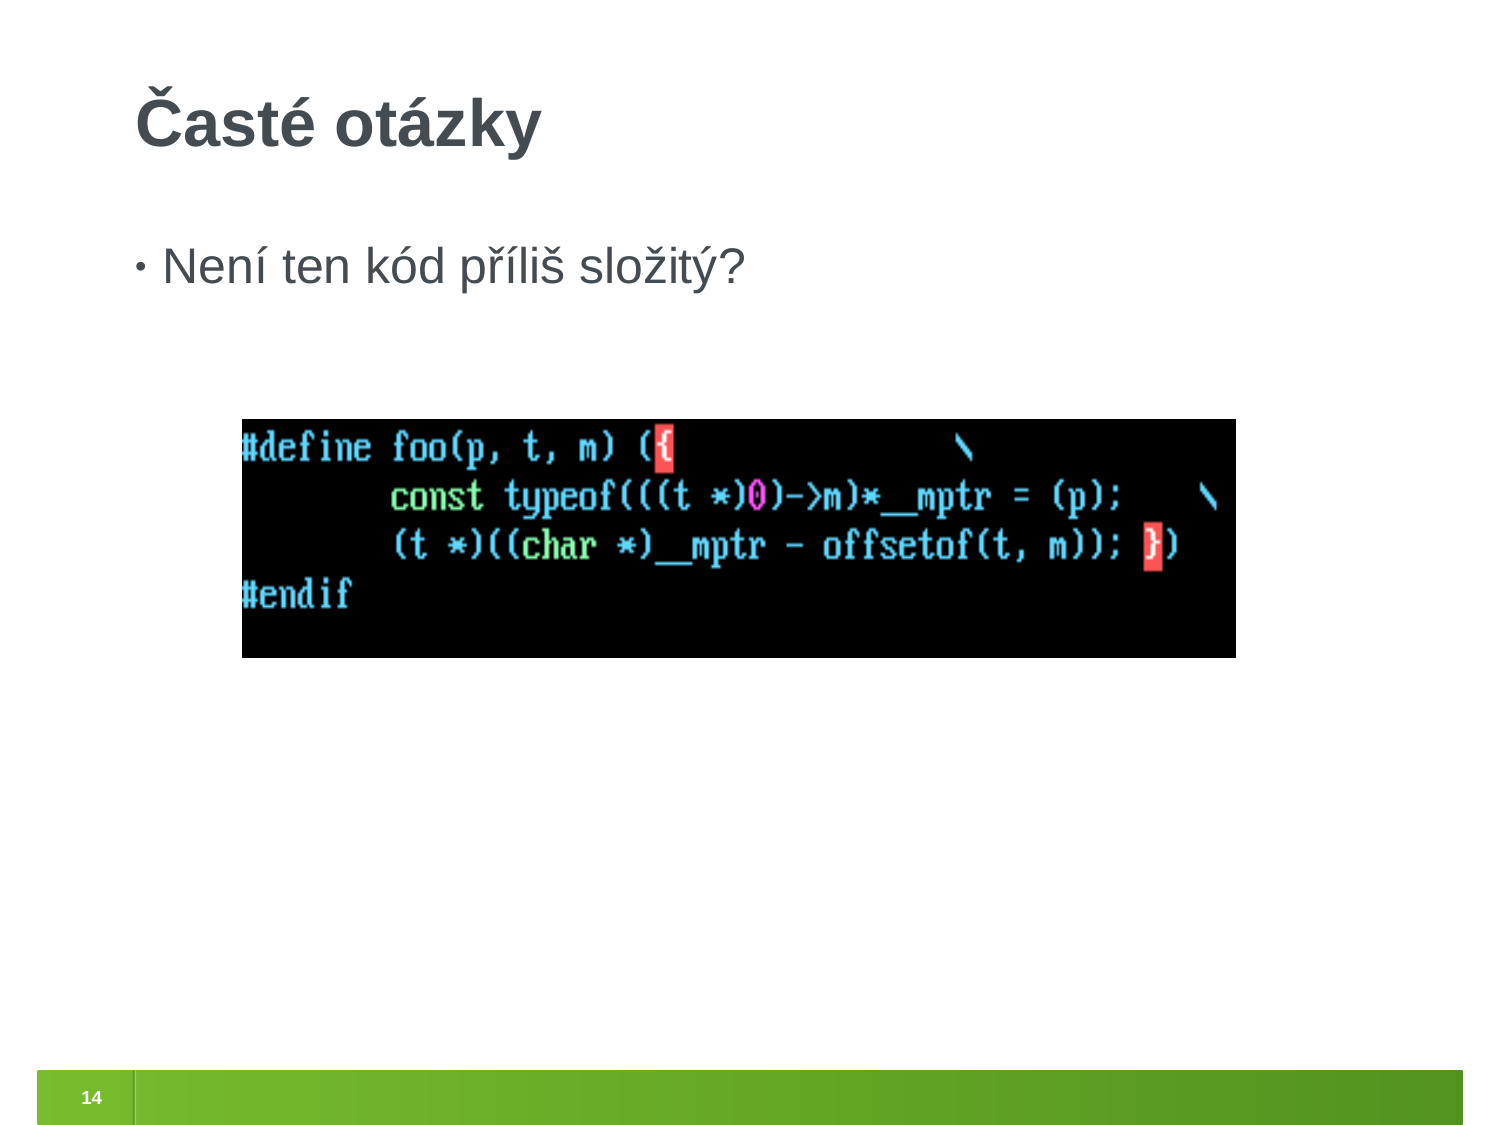

# Časté otázky
Není ten kód příliš složitý?